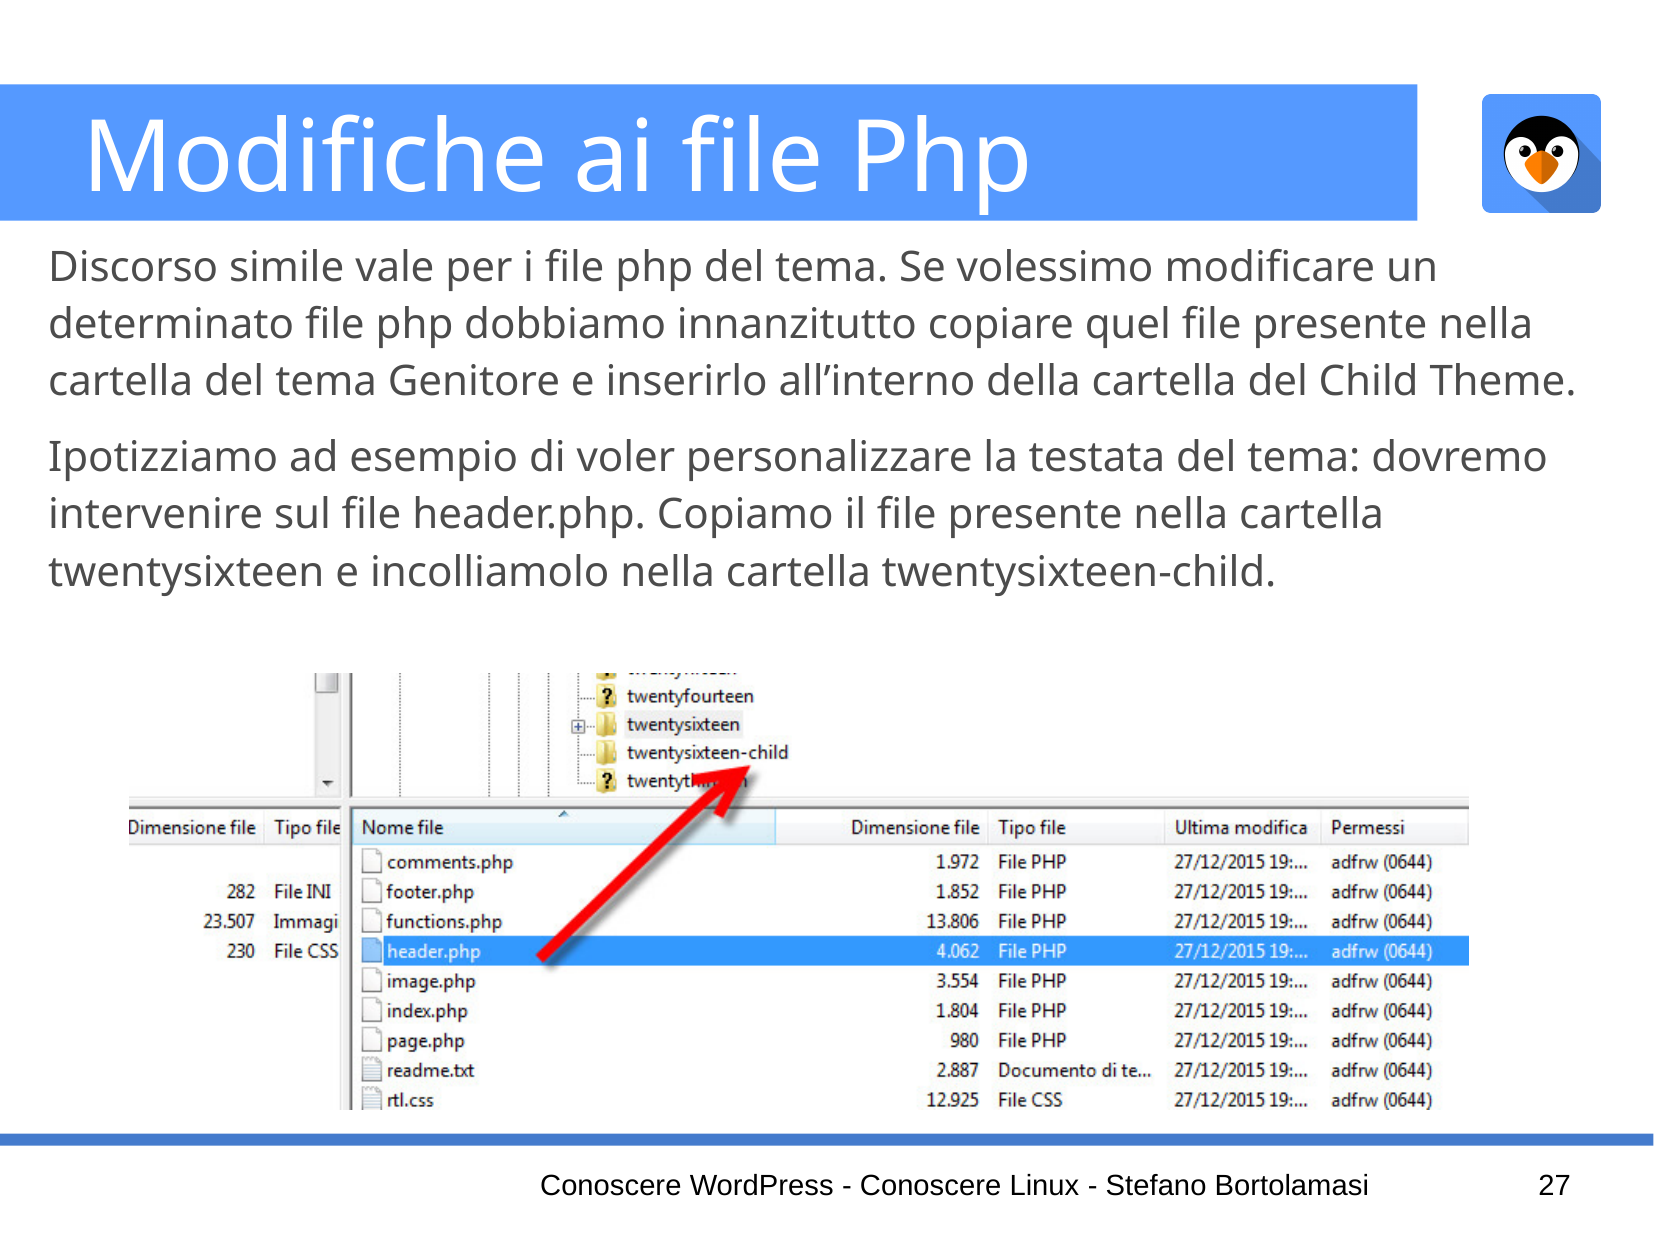

# Modifiche ai file Php
Discorso simile vale per i file php del tema. Se volessimo modificare un determinato file php dobbiamo innanzitutto copiare quel file presente nella cartella del tema Genitore e inserirlo all’interno della cartella del Child Theme.
Ipotizziamo ad esempio di voler personalizzare la testata del tema: dovremo intervenire sul file header.php. Copiamo il file presente nella cartella twentysixteen e incolliamolo nella cartella twentysixteen-child.
Conoscere WordPress - Conoscere Linux - Stefano Bortolamasi
27